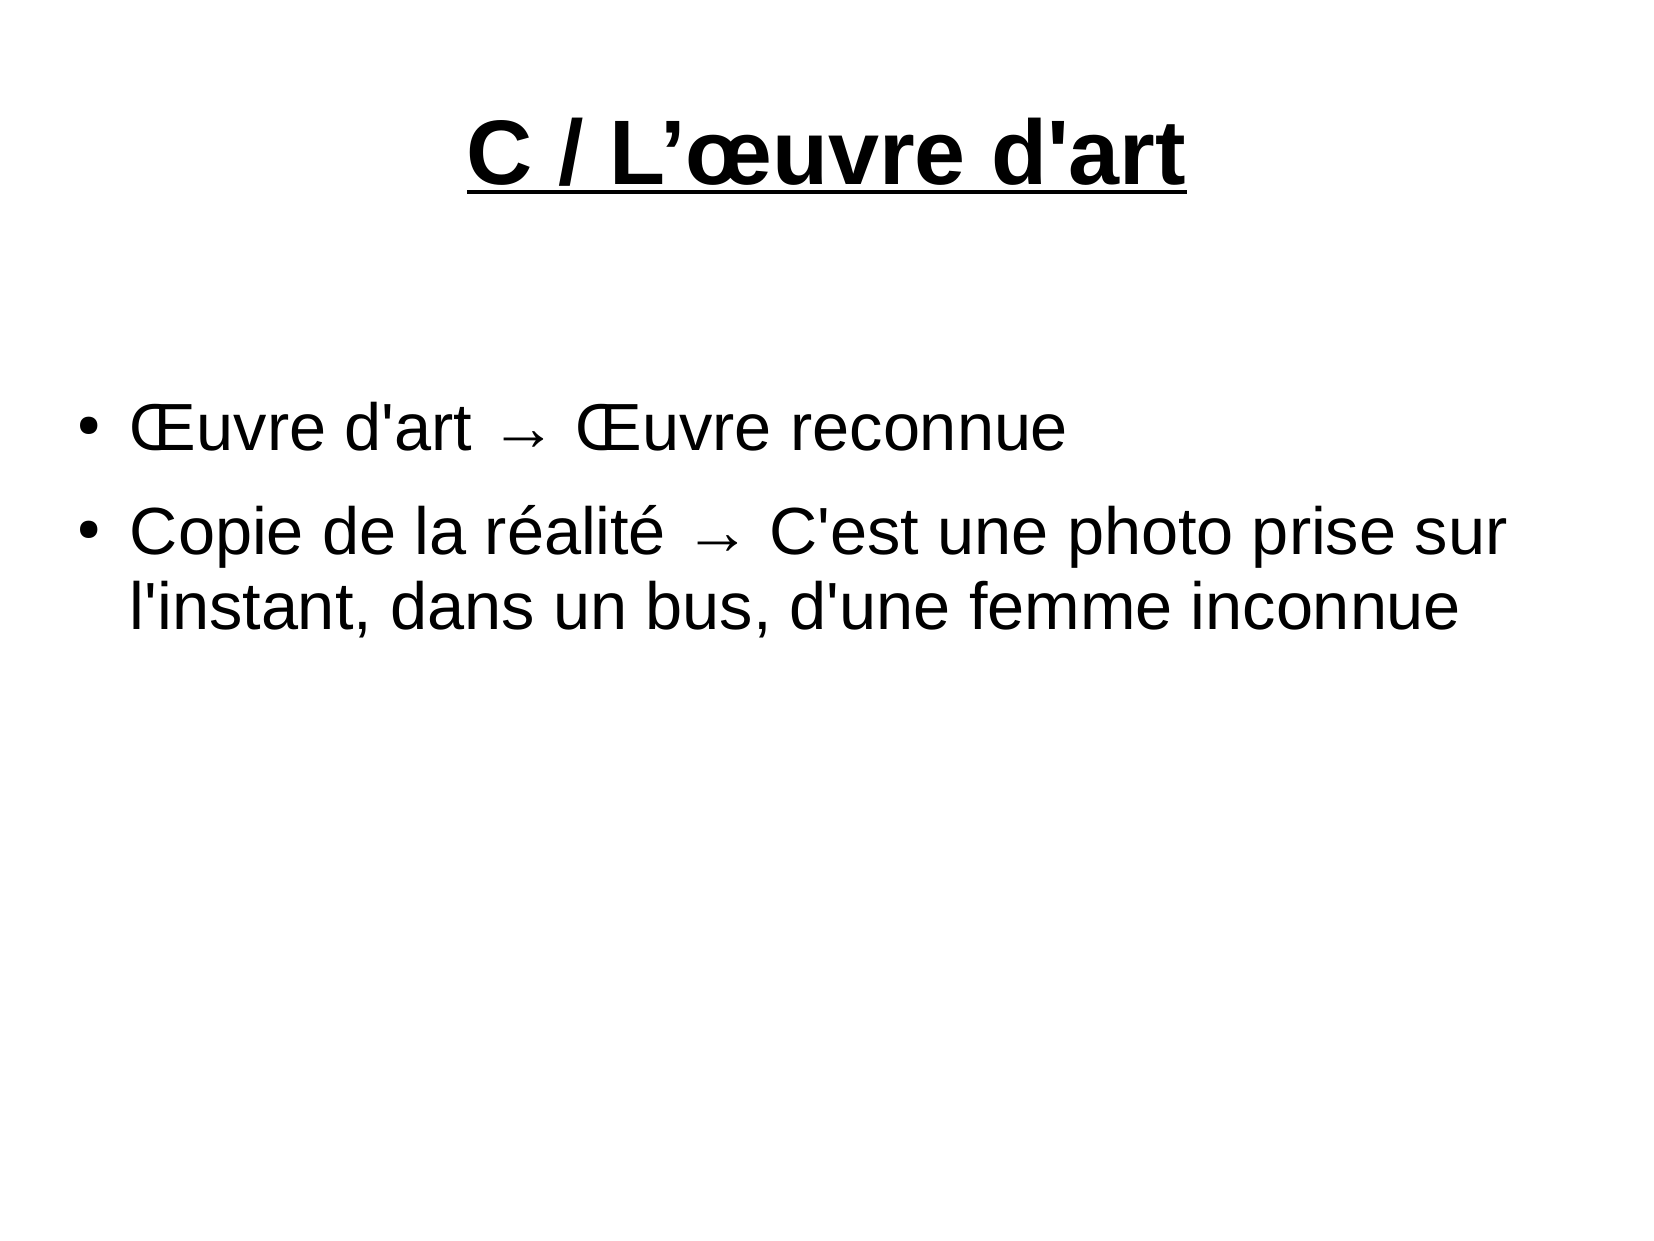

# C / L’œuvre d'art
Œuvre d'art → Œuvre reconnue
Copie de la réalité → C'est une photo prise sur l'instant, dans un bus, d'une femme inconnue